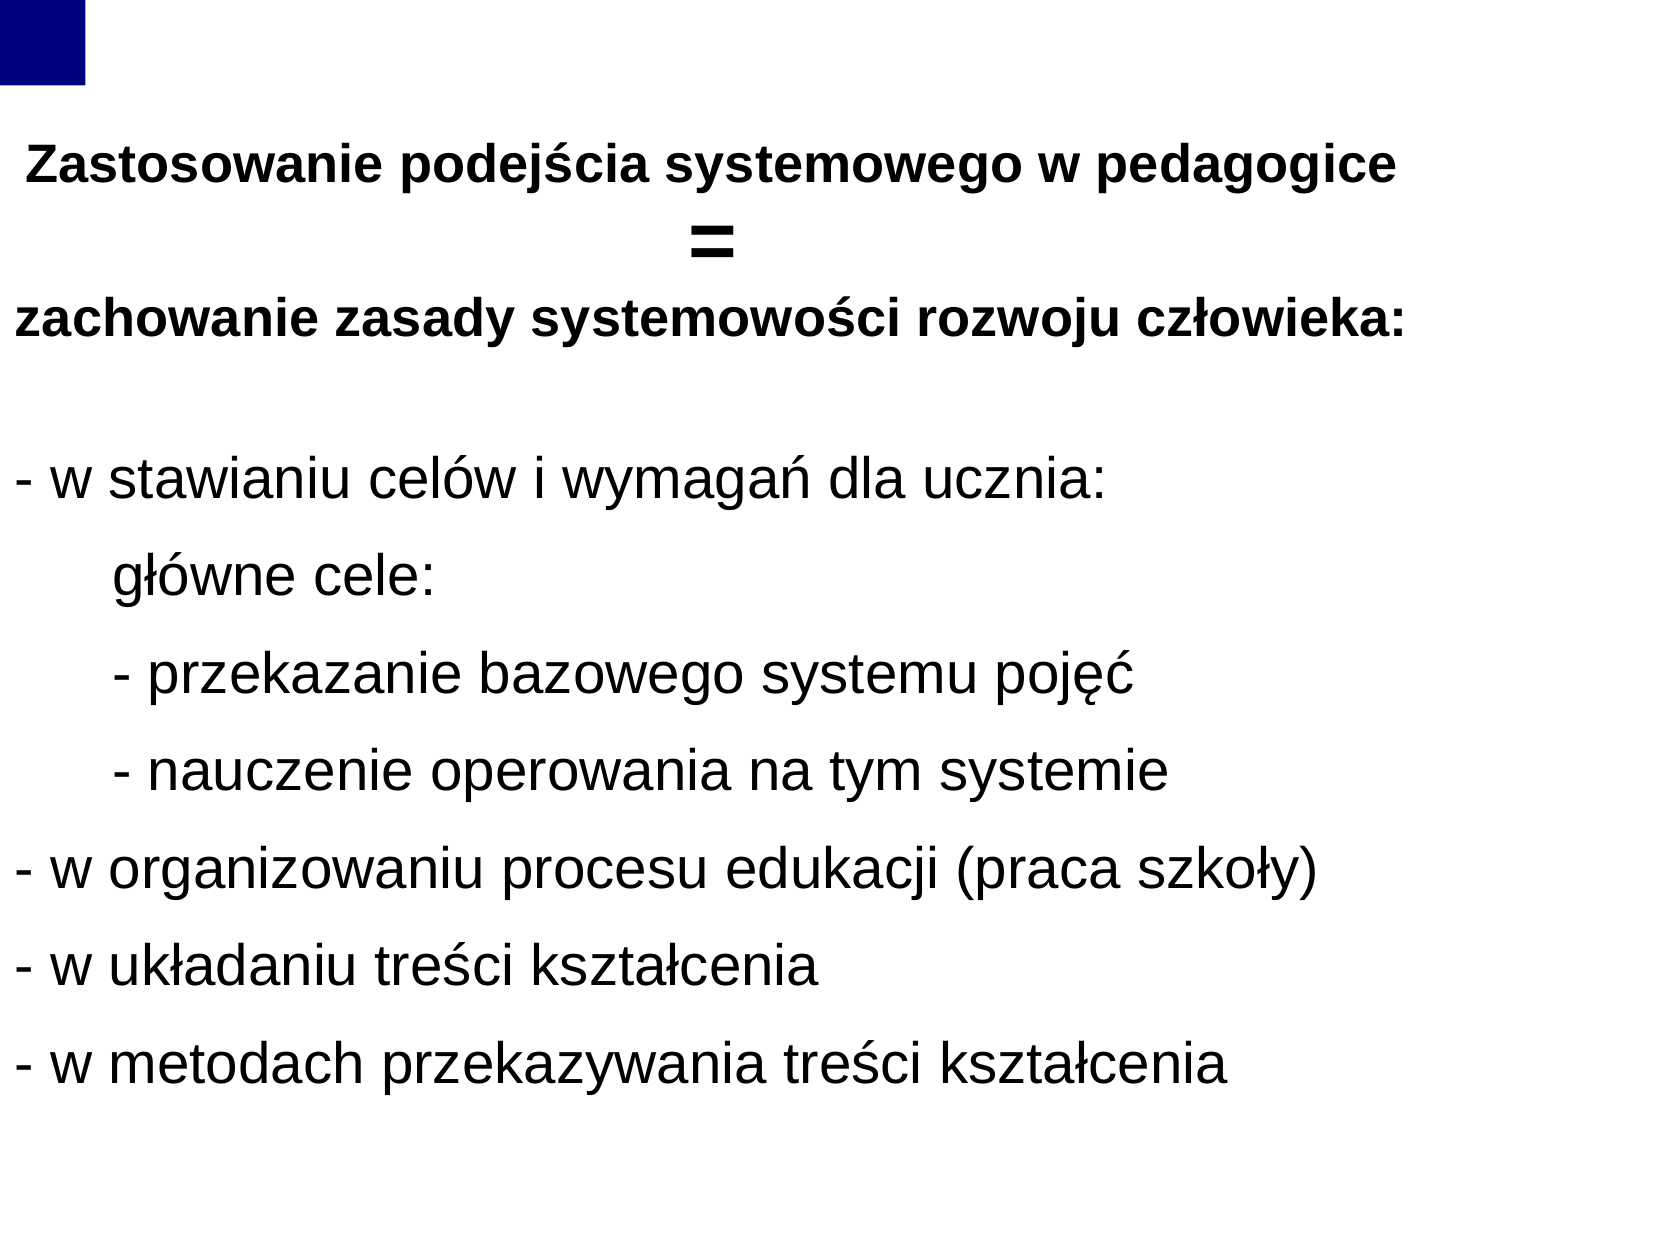

Zastosowanie podejścia systemowego w pedagogice
=
zachowanie zasady systemowości rozwoju człowieka:
- w stawianiu celów i wymagań dla ucznia:
 główne cele:
 - przekazanie bazowego systemu pojęć
 - nauczenie operowania na tym systemie
- w organizowaniu procesu edukacji (praca szkoły)
- w układaniu treści kształcenia
- w metodach przekazywania treści kształcenia